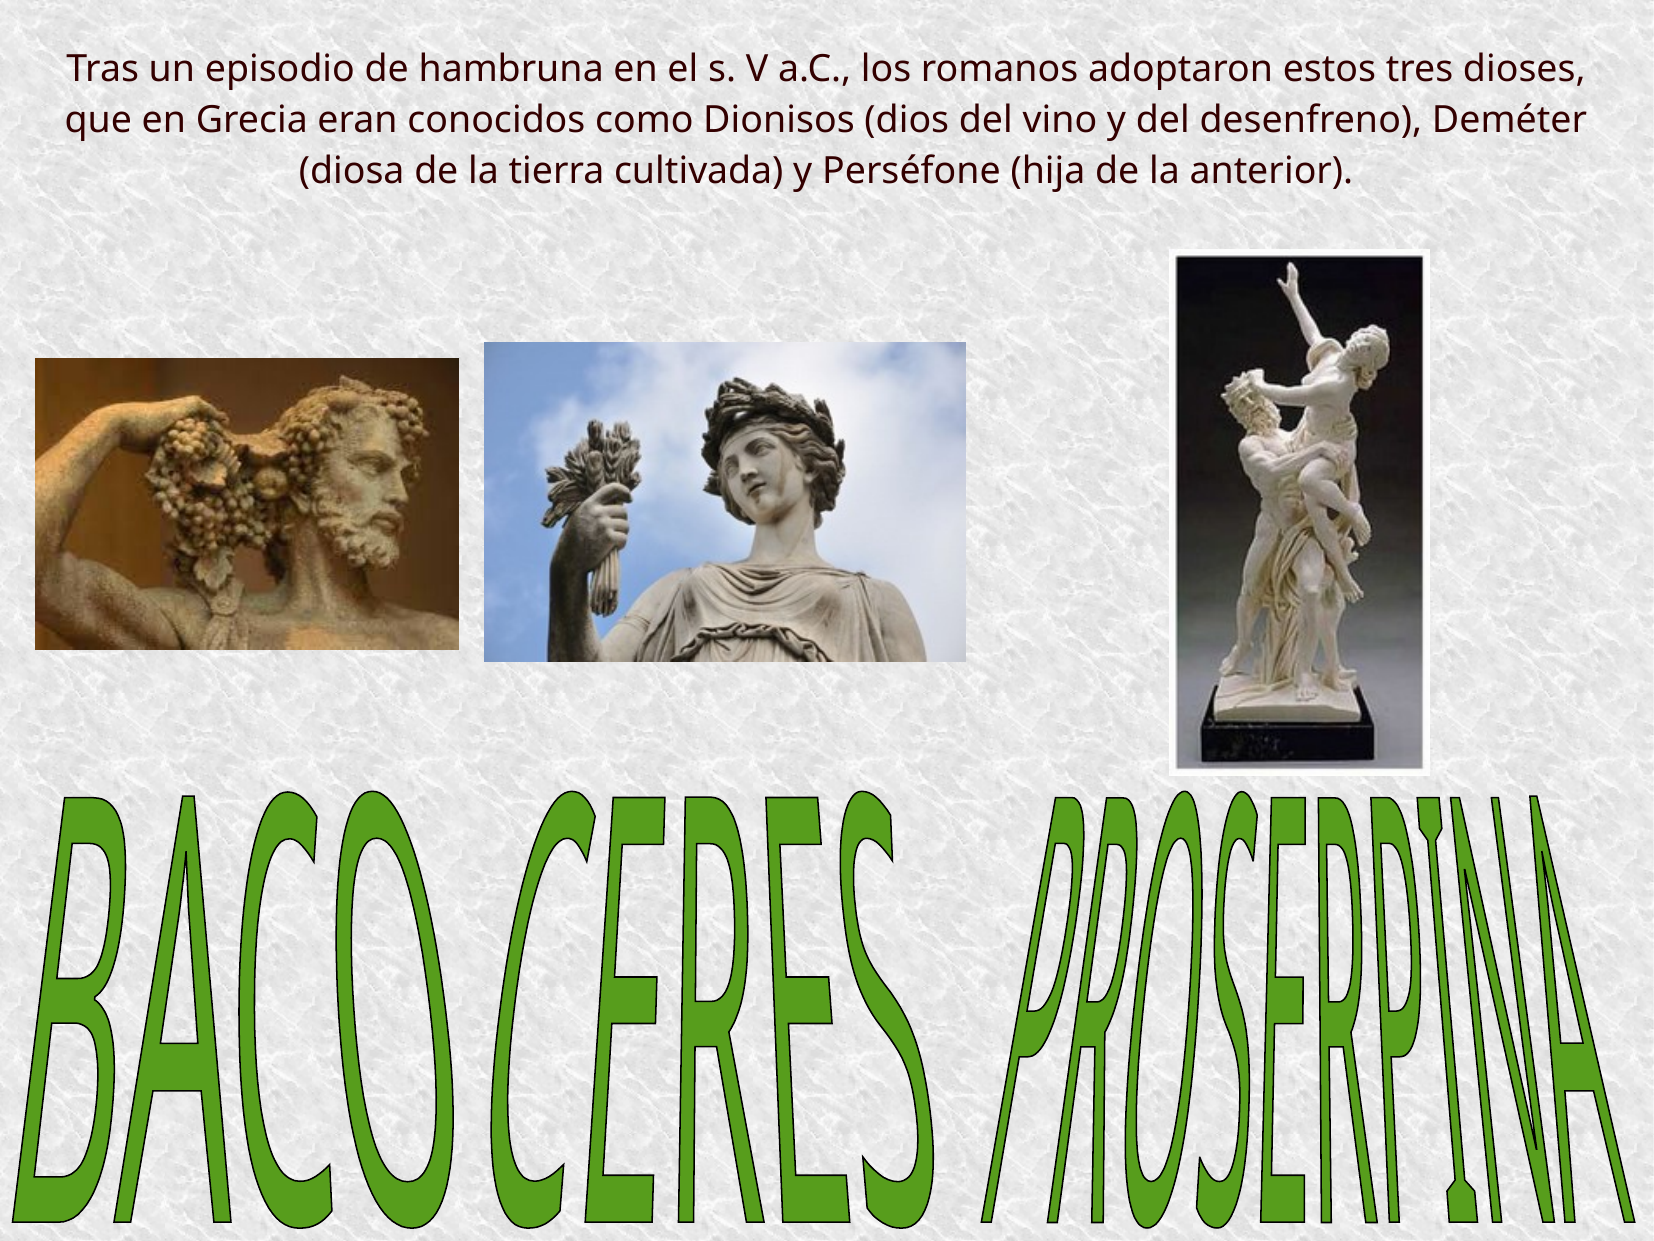

Tras un episodio de hambruna en el s. V a.C., los romanos adoptaron estos tres dioses, que en Grecia eran conocidos como Dionisos (dios del vino y del desenfreno), Deméter (diosa de la tierra cultivada) y Perséfone (hija de la anterior).
BACO
CERES
PROSERPINA